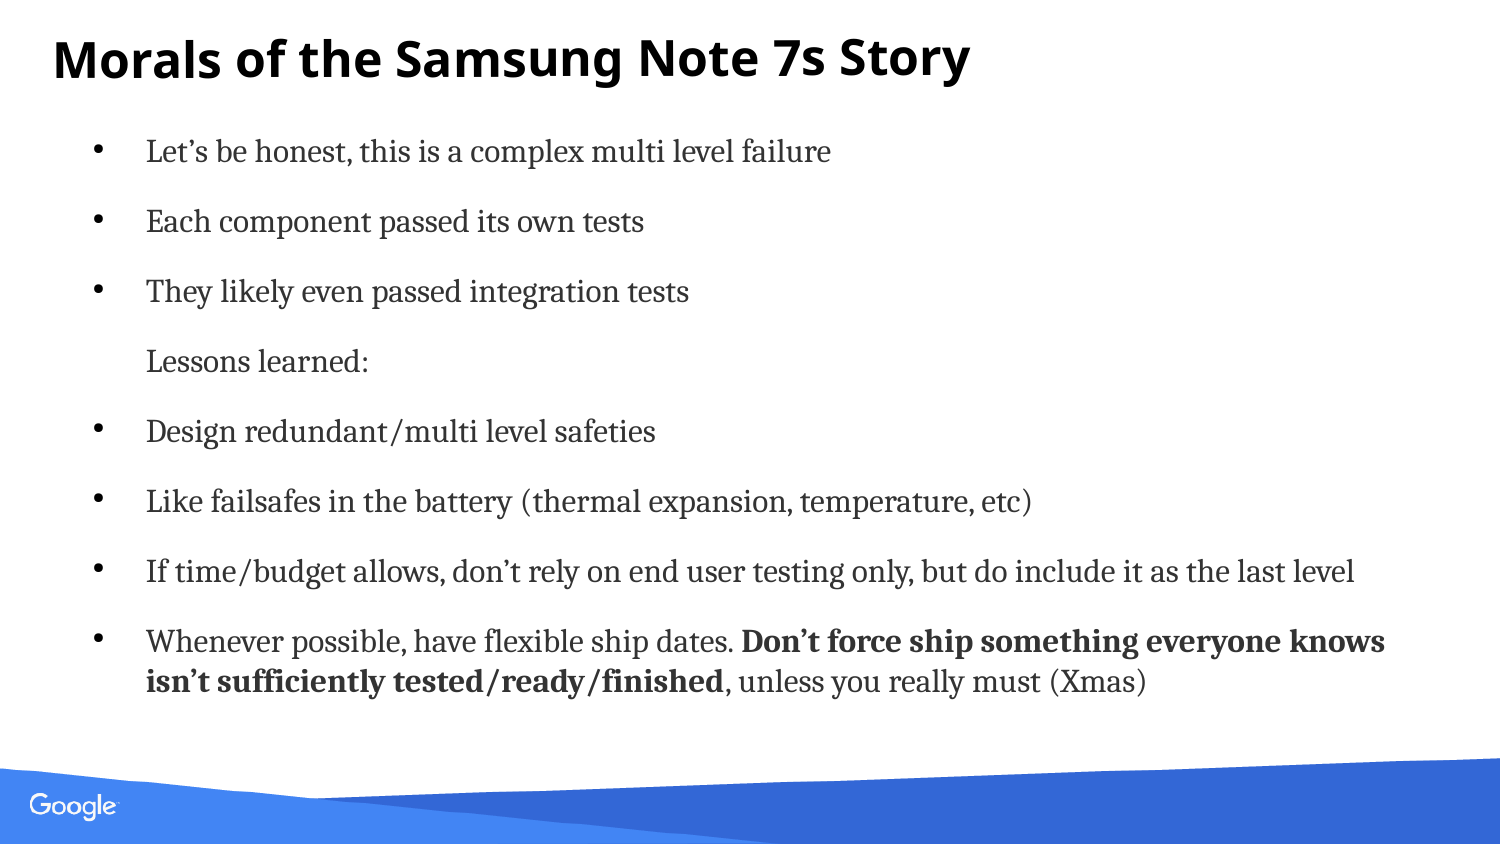

Morals of the Samsung Note 7s Story
# Let’s be honest, this is a complex multi level failure
Each component passed its own tests
They likely even passed integration tests
Lessons learned:
Design redundant/multi level safeties
Like failsafes in the battery (thermal expansion, temperature, etc)
If time/budget allows, don’t rely on end user testing only, but do include it as the last level
Whenever possible, have flexible ship dates. Don’t force ship something everyone knows isn’t sufficiently tested/ready/finished, unless you really must (Xmas)